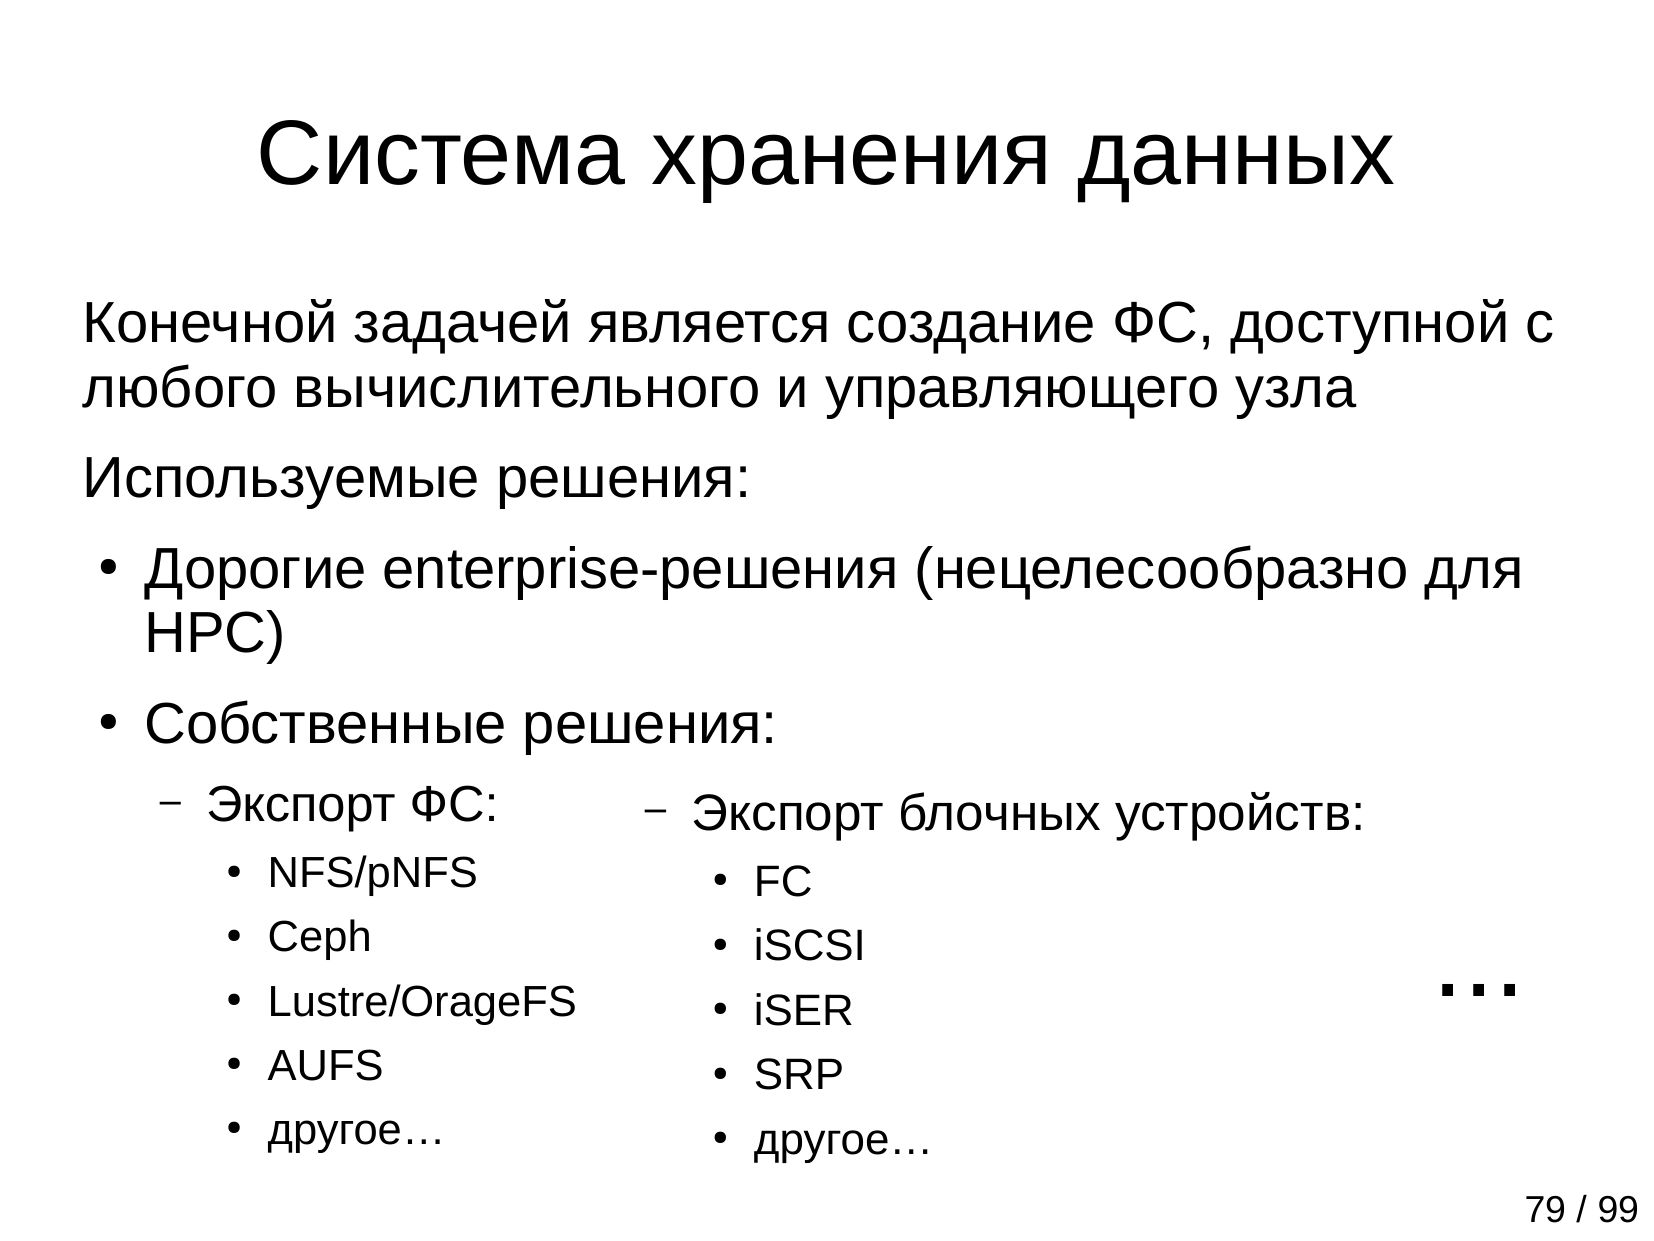

# Система хранения данных
Конечной задачей является создание ФС, доступной с любого вычислительного и управляющего узла
Используемые решения:
Дорогие enterprise-решения (нецелесообразно для HPC)
Собственные решения:
Экспорт ФС:
NFS/pNFS
Ceph
Lustre/OrageFS
AUFS
другое…
Экспорт блочных устройств:
FC
iSCSI
iSER
SRP
другое…
...